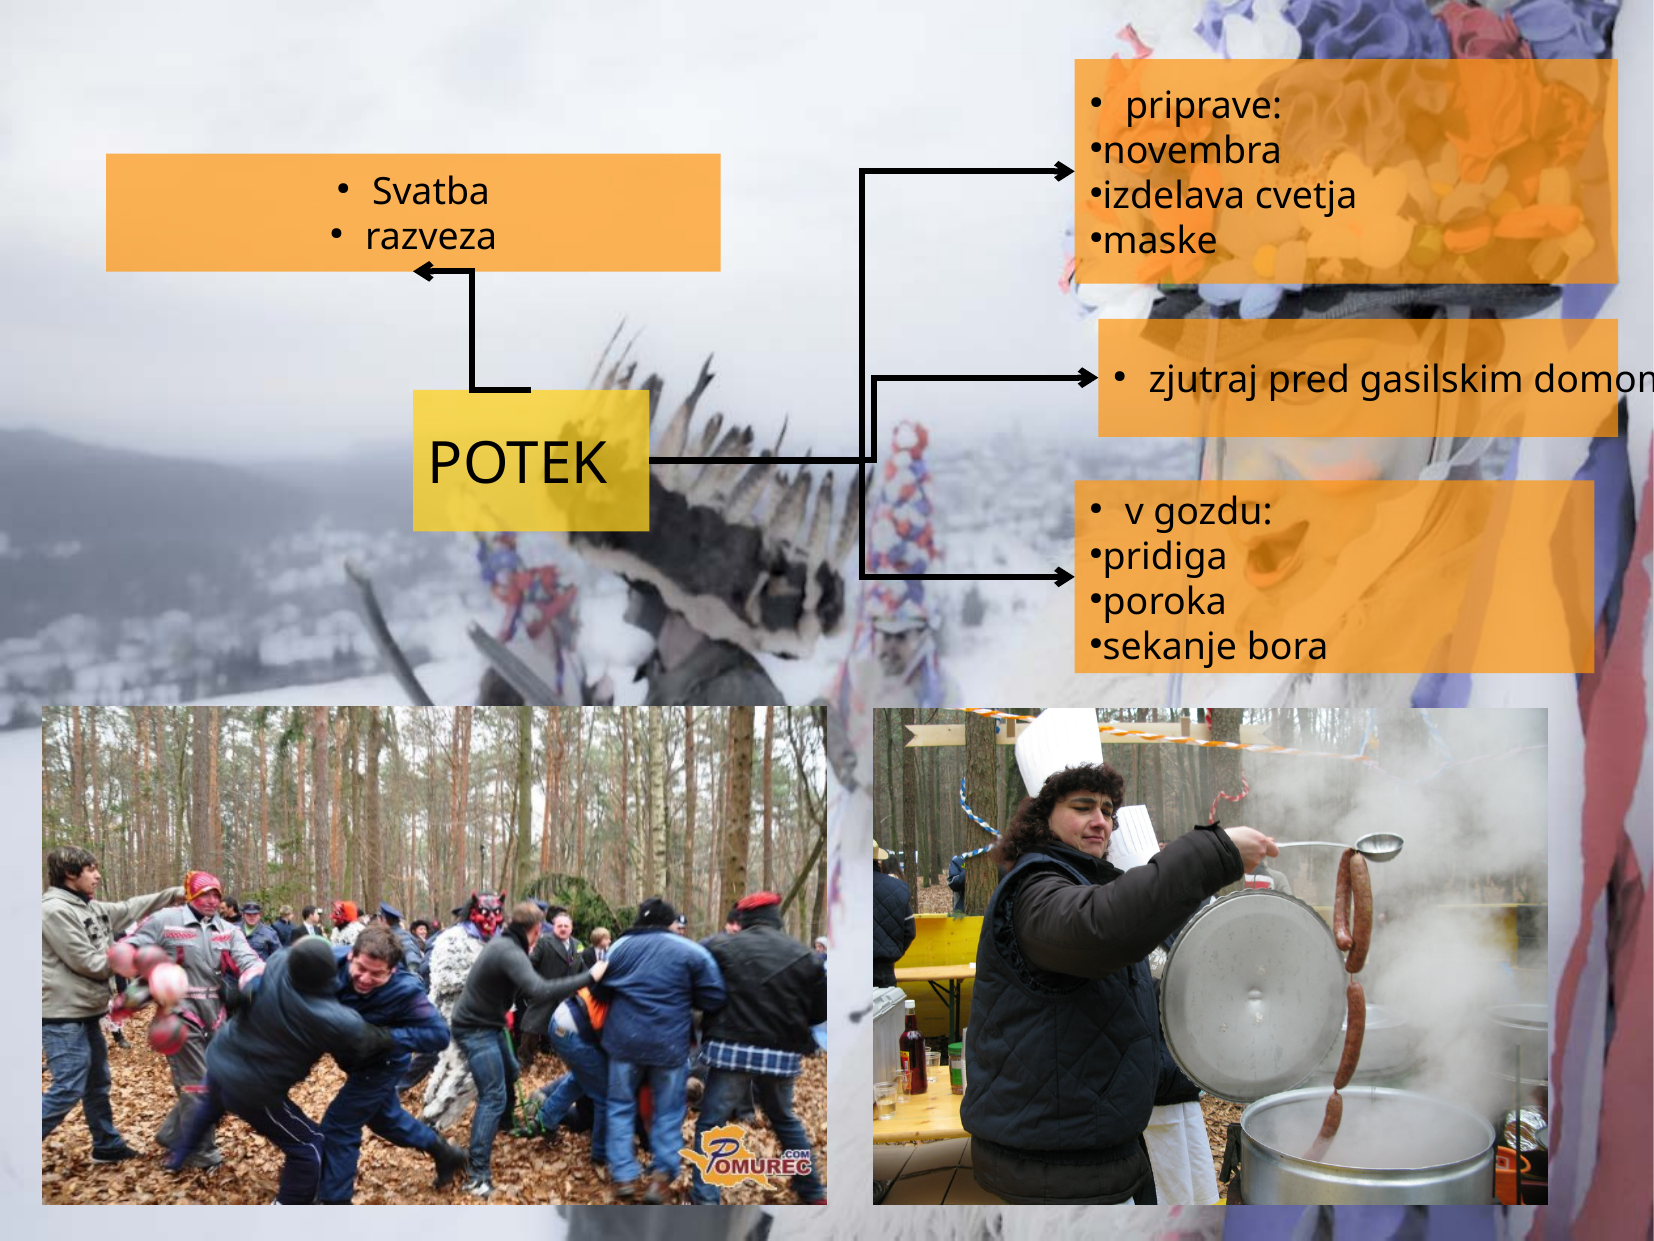

priprave:
novembra
izdelava cvetja
maske
Svatba
razveza
zjutraj pred gasilskim domom
POTEK
v gozdu:
pridiga
poroka
sekanje bora